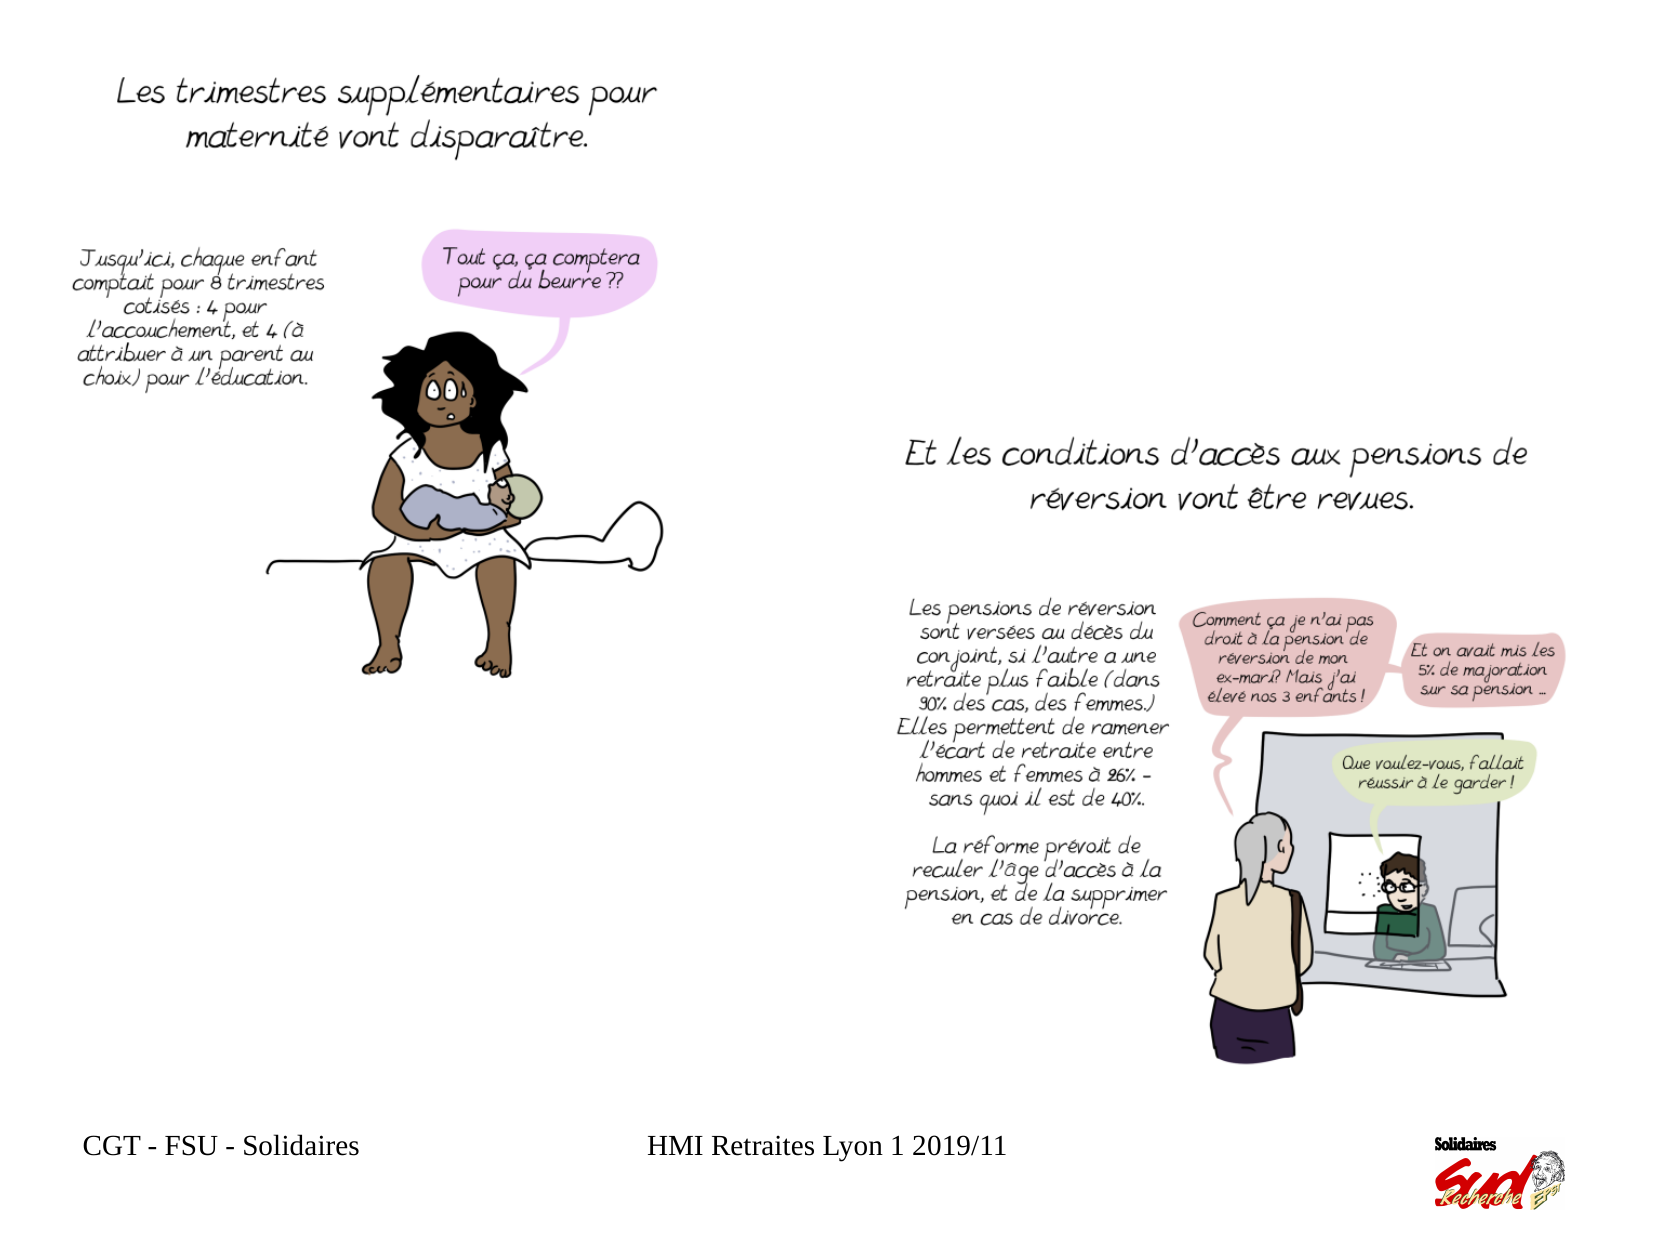

CGT - FSU - Solidaires
HMI Retraites Lyon 1 2019/11